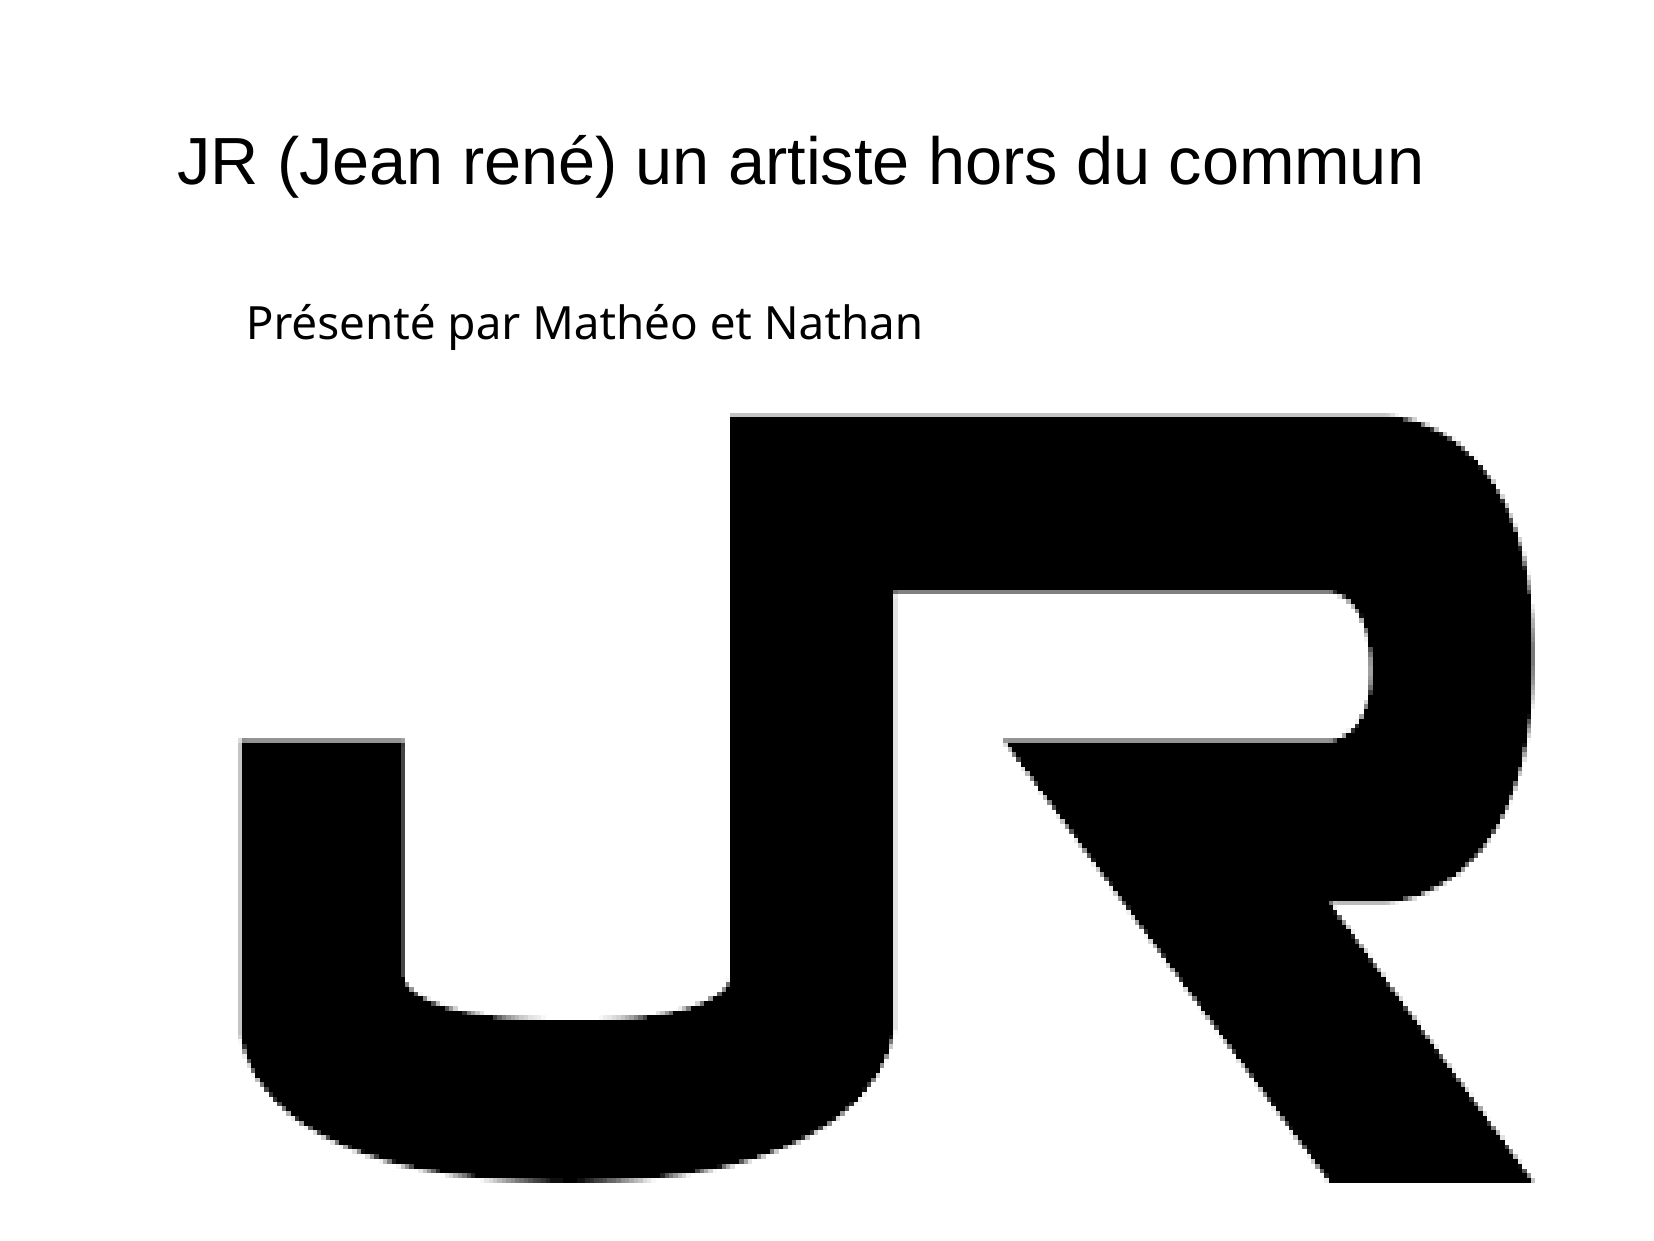

# JR (Jean rené) un artiste hors du commun
Présenté par Mathéo et Nathan